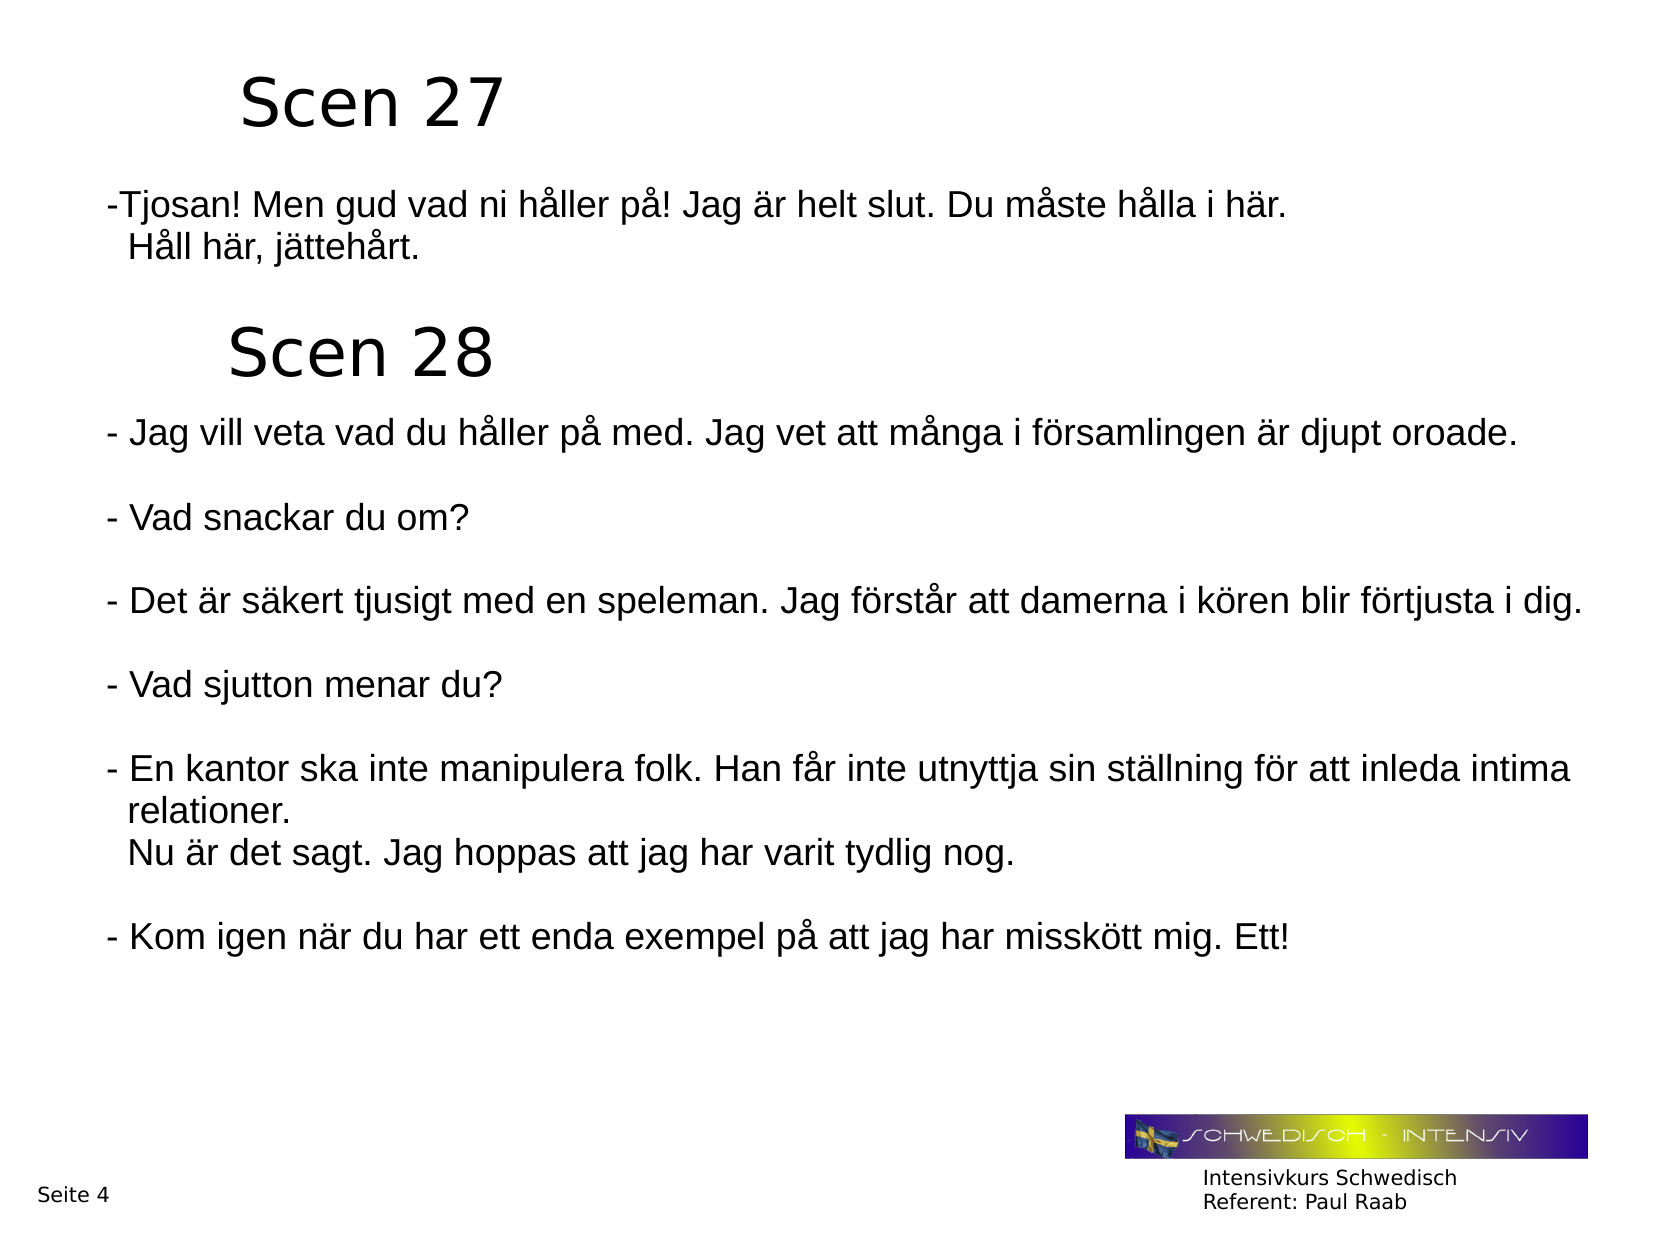

Scen 27
-Tjosan! Men gud vad ni håller på! Jag är helt slut. Du måste hålla i här.
 Håll här, jättehårt.
 Scen 28
- Jag vill veta vad du håller på med. Jag vet att många i församlingen är djupt oroade.
- Vad snackar du om?
- Det är säkert tjusigt med en speleman. Jag förstår att damerna i kören blir förtjusta i dig.
- Vad sjutton menar du?
- En kantor ska inte manipulera folk. Han får inte utnyttja sin ställning för att inleda intima
 relationer.
 Nu är det sagt. Jag hoppas att jag har varit tydlig nog.
- Kom igen när du har ett enda exempel på att jag har misskött mig. Ett!